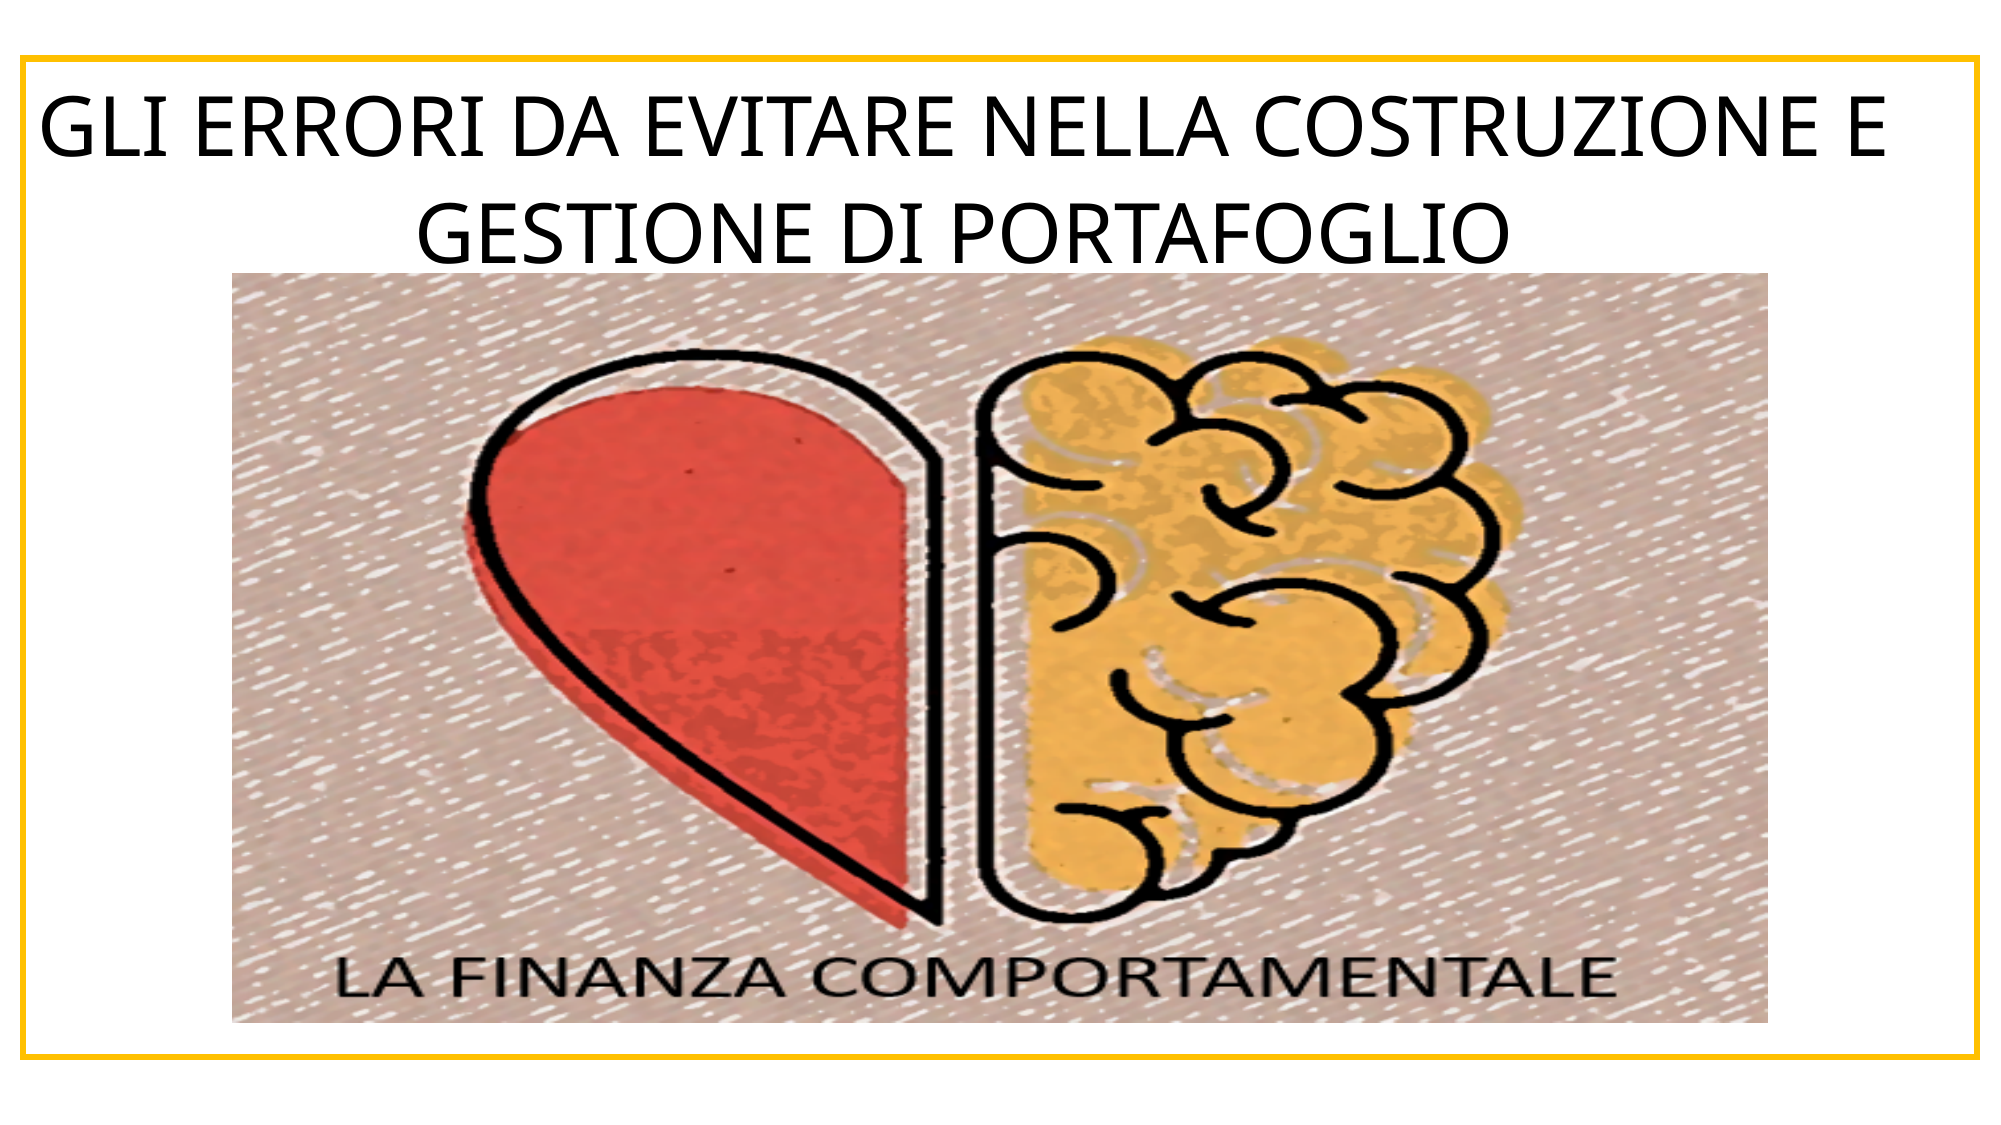

GLI ERRORI DA EVITARE NELLA COSTRUZIONE E GESTIONE DI PORTAFOGLIO